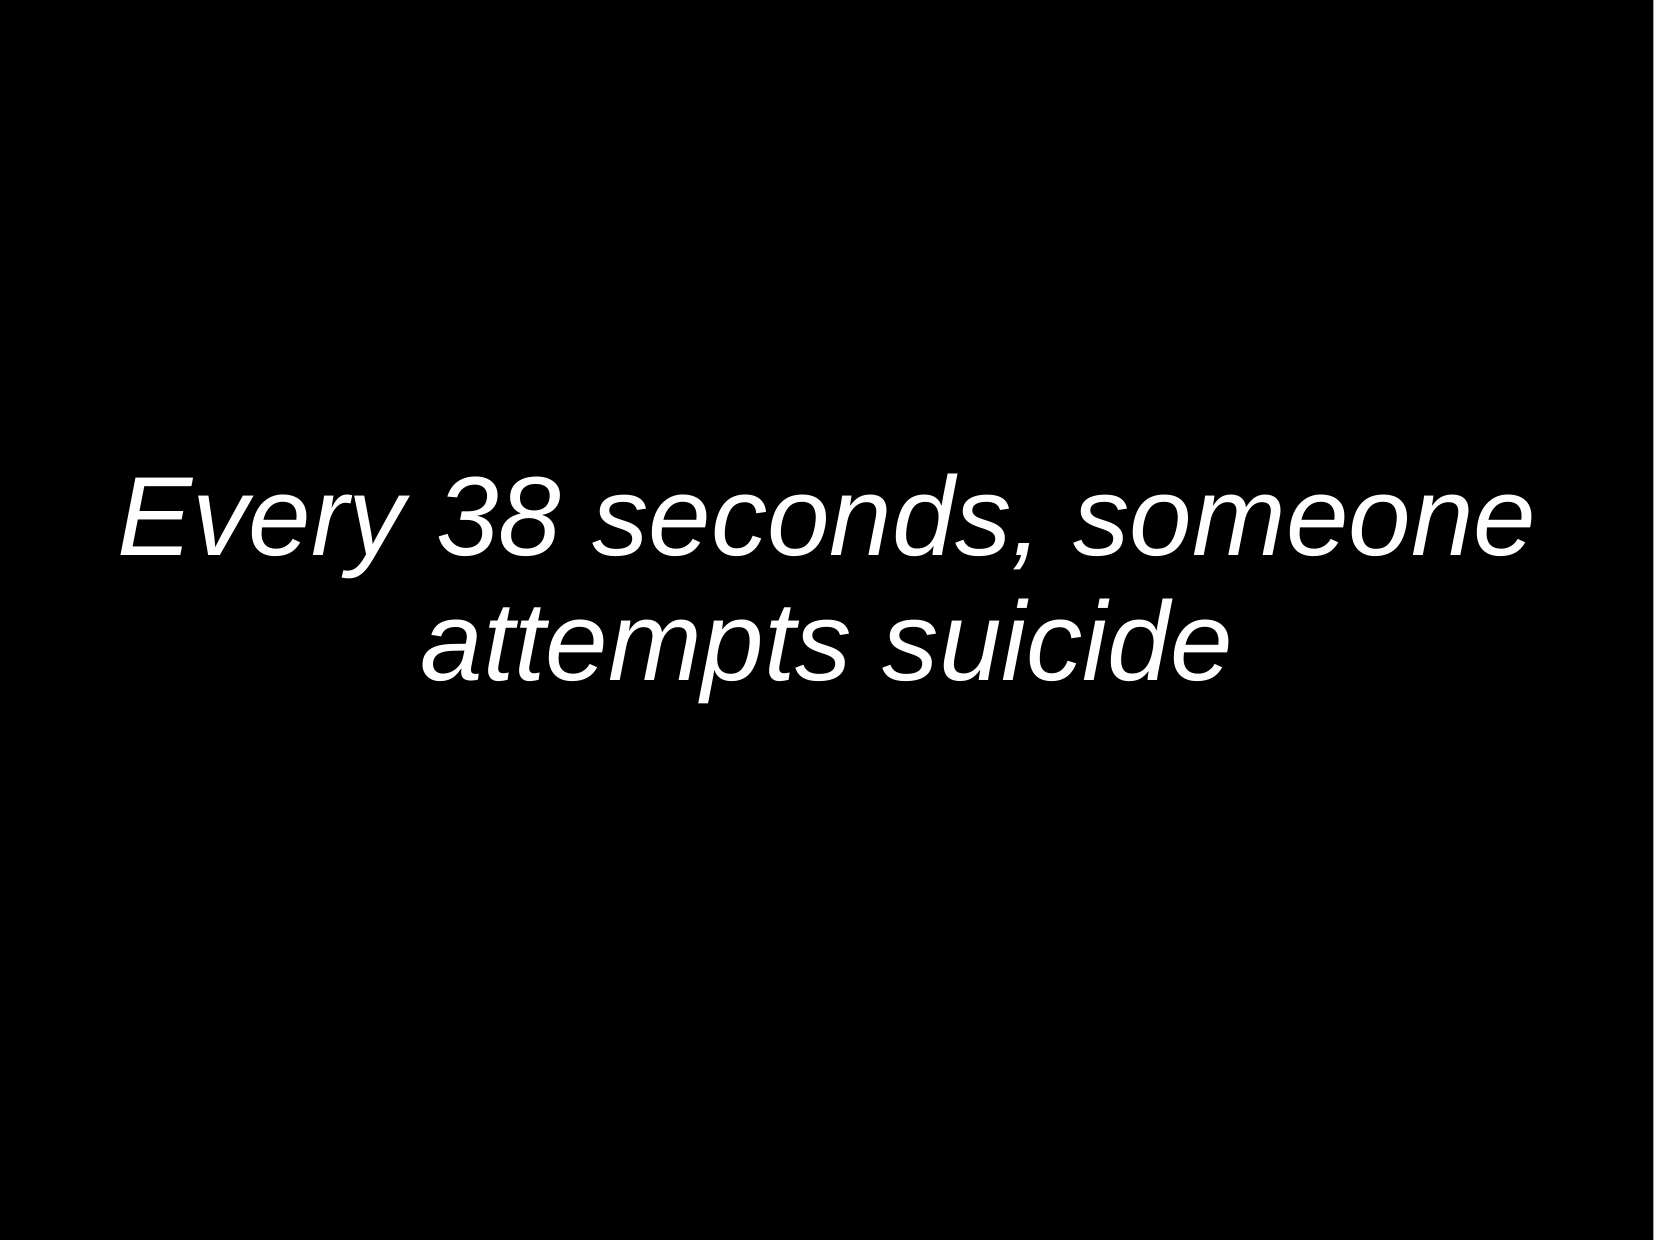

# Every 38 seconds, someone attempts suicide